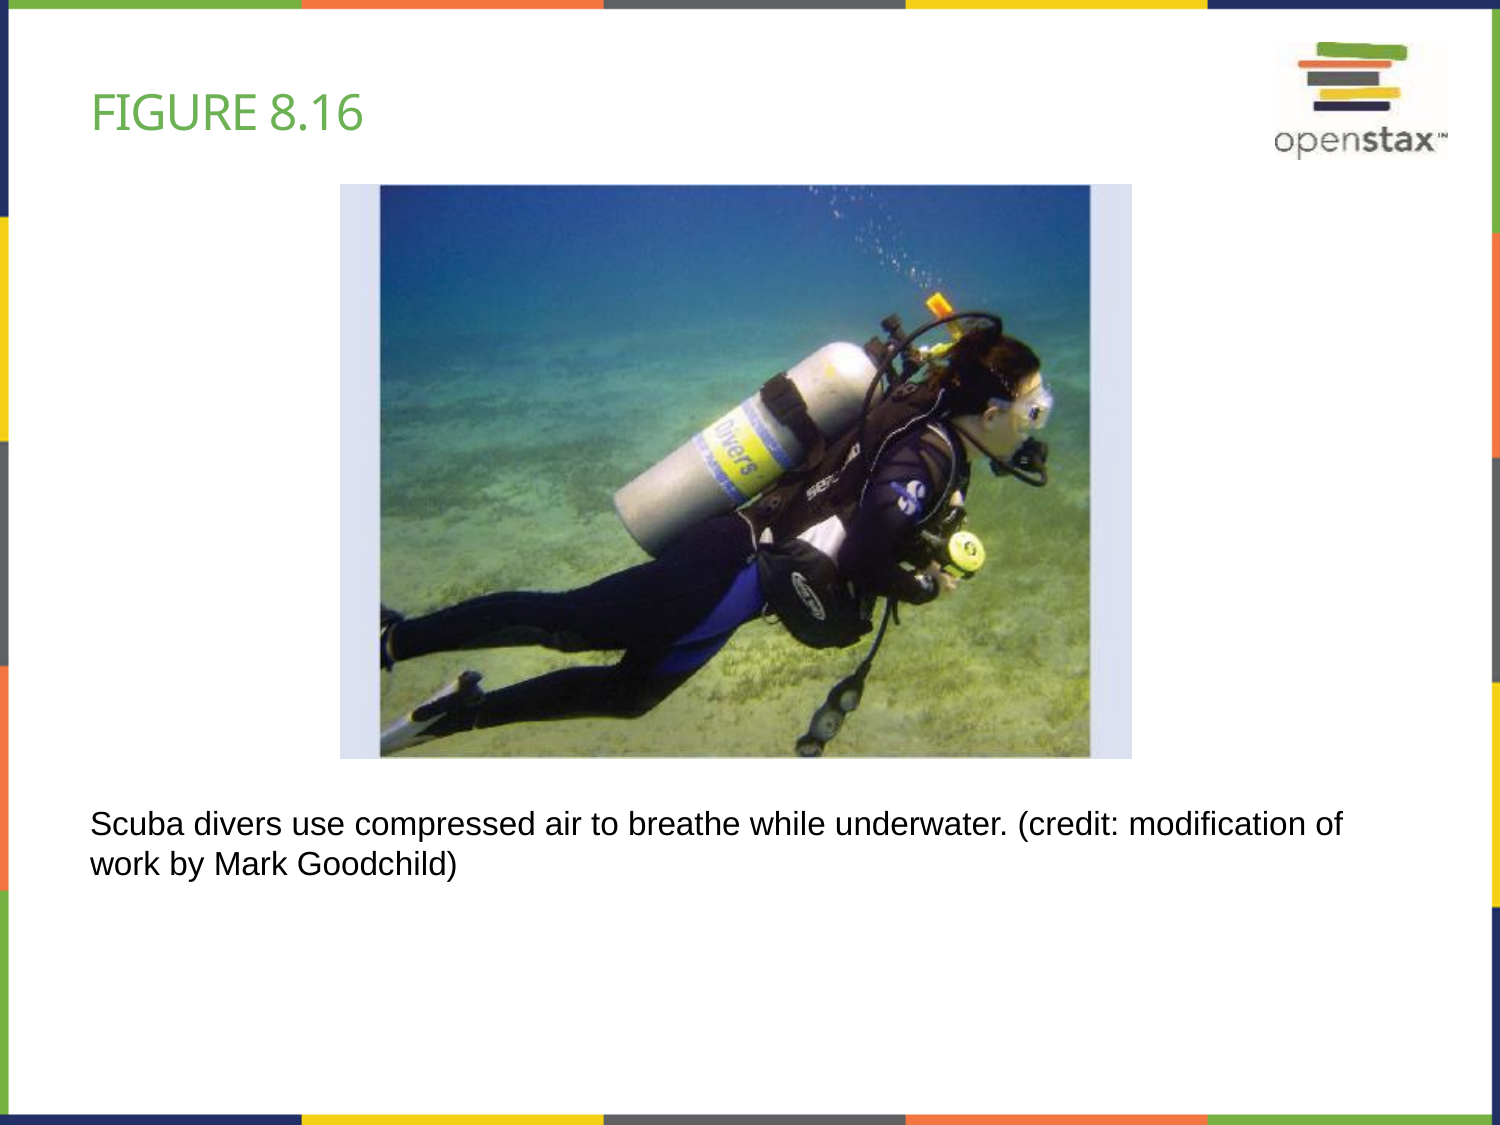

# Figure 8.16
Scuba divers use compressed air to breathe while underwater. (credit: modification of work by Mark Goodchild)